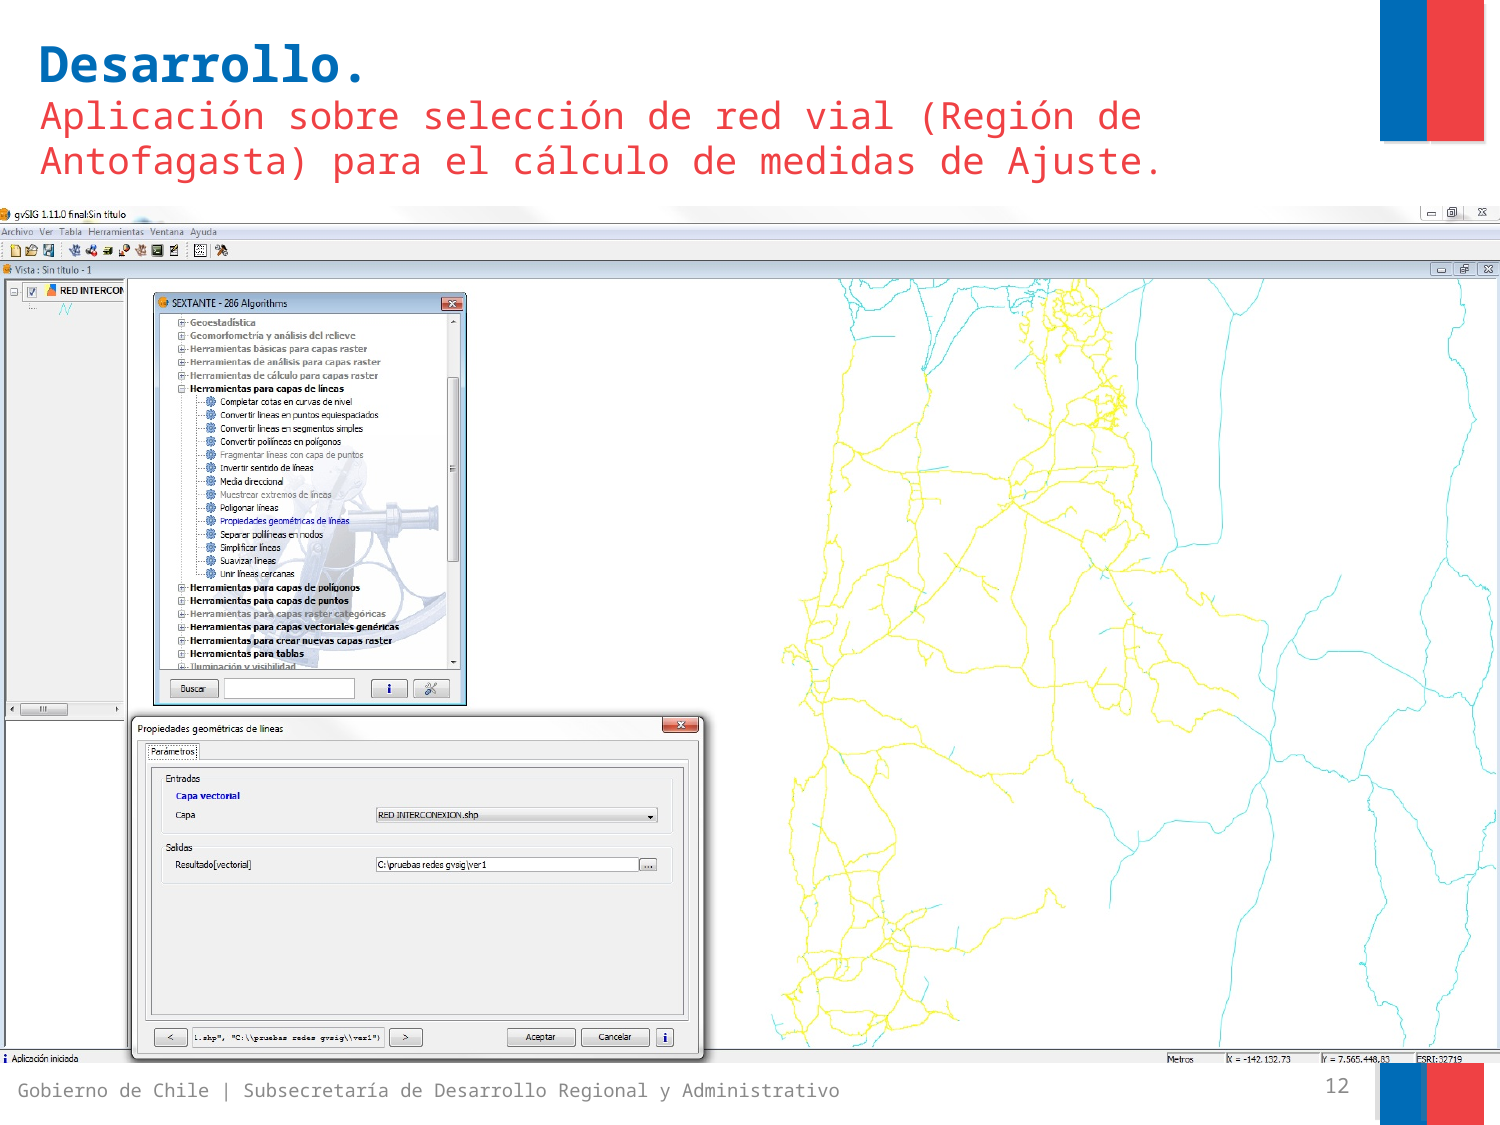

# Desarrollo. Aplicación sobre selección de red vial (Región de Antofagasta) para el cálculo de medidas de Ajuste.
Gobierno de Chile | Subsecretaría de Desarrollo Regional y Administrativo